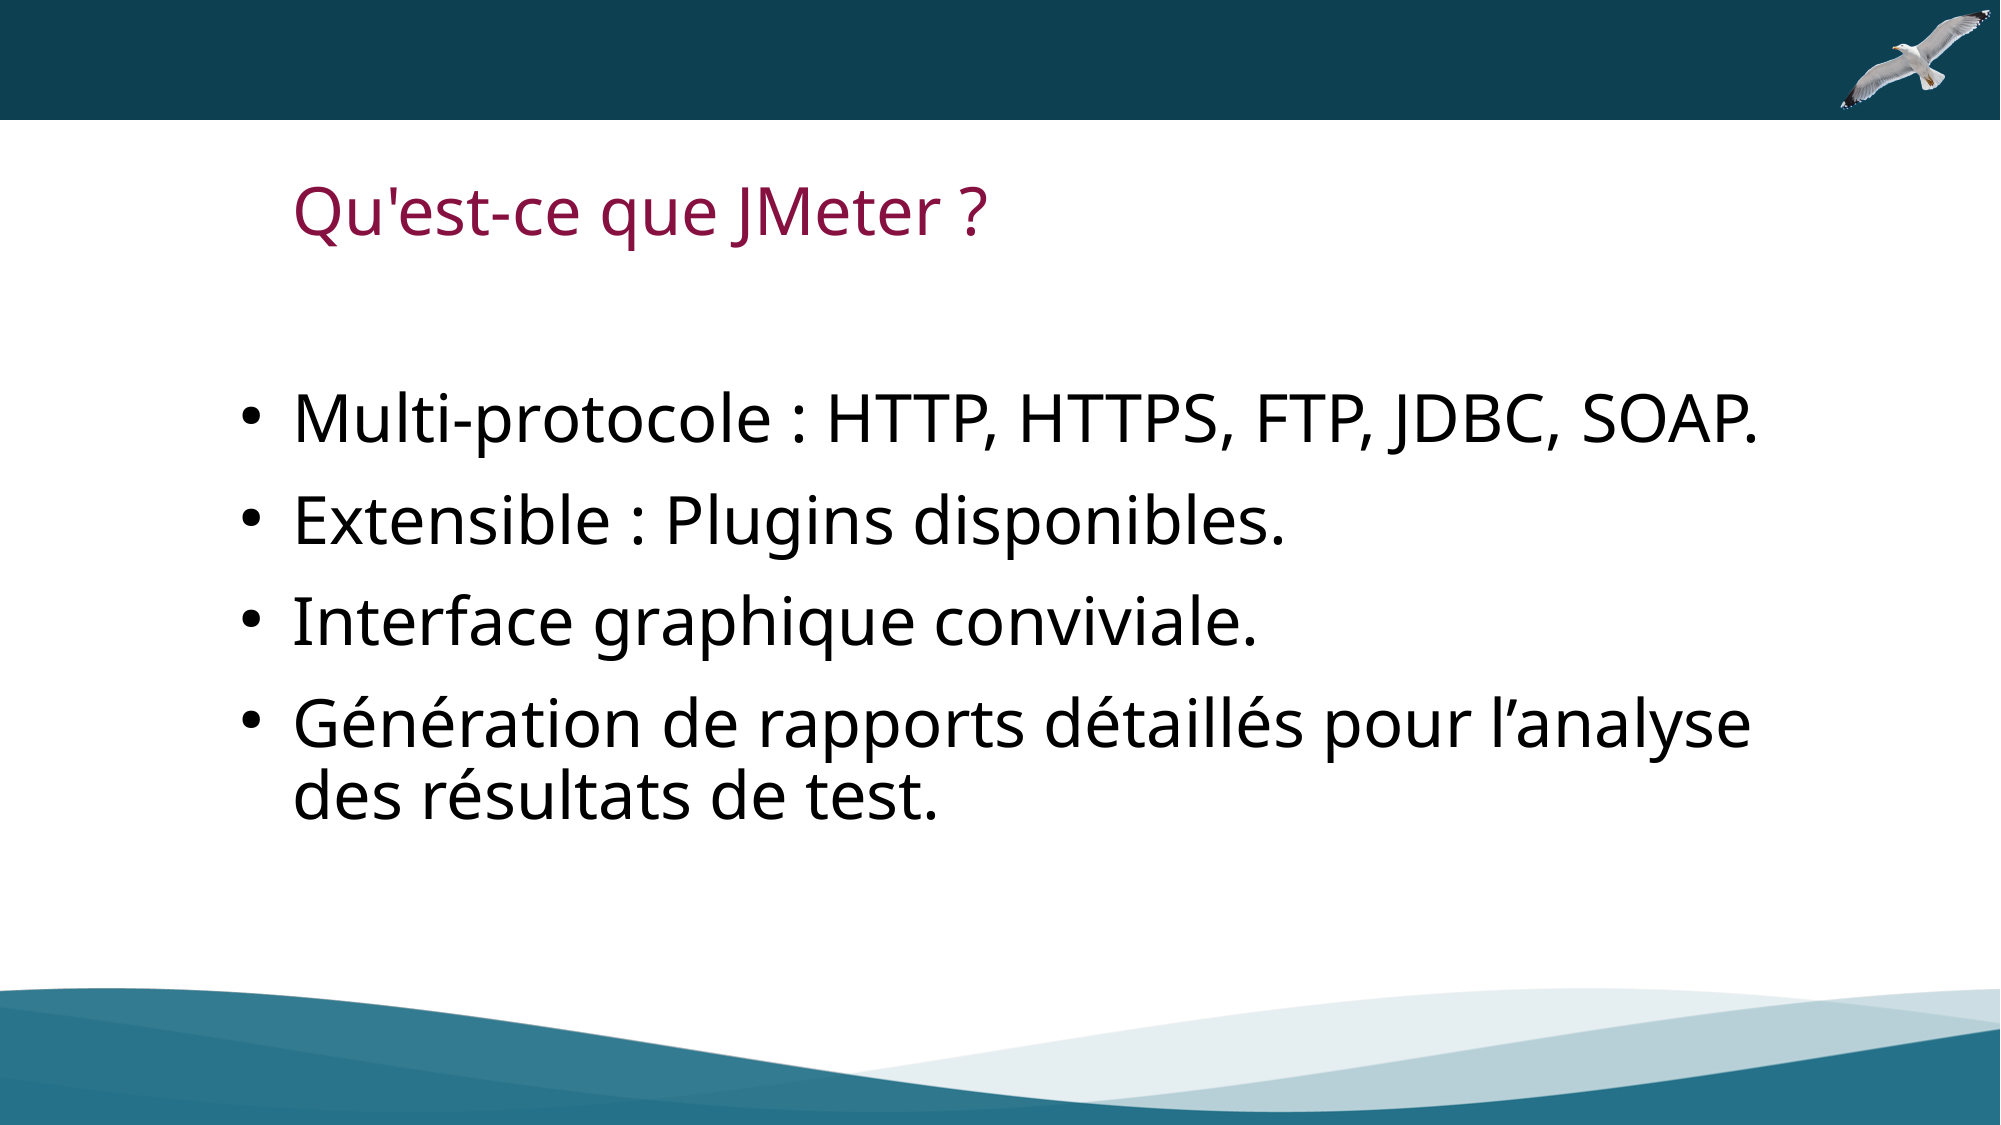

Qu'est-ce que JMeter ?
# Multi-protocole : HTTP, HTTPS, FTP, JDBC, SOAP.
Extensible : Plugins disponibles.
Interface graphique conviviale.
Génération de rapports détaillés pour l’analyse des résultats de test.